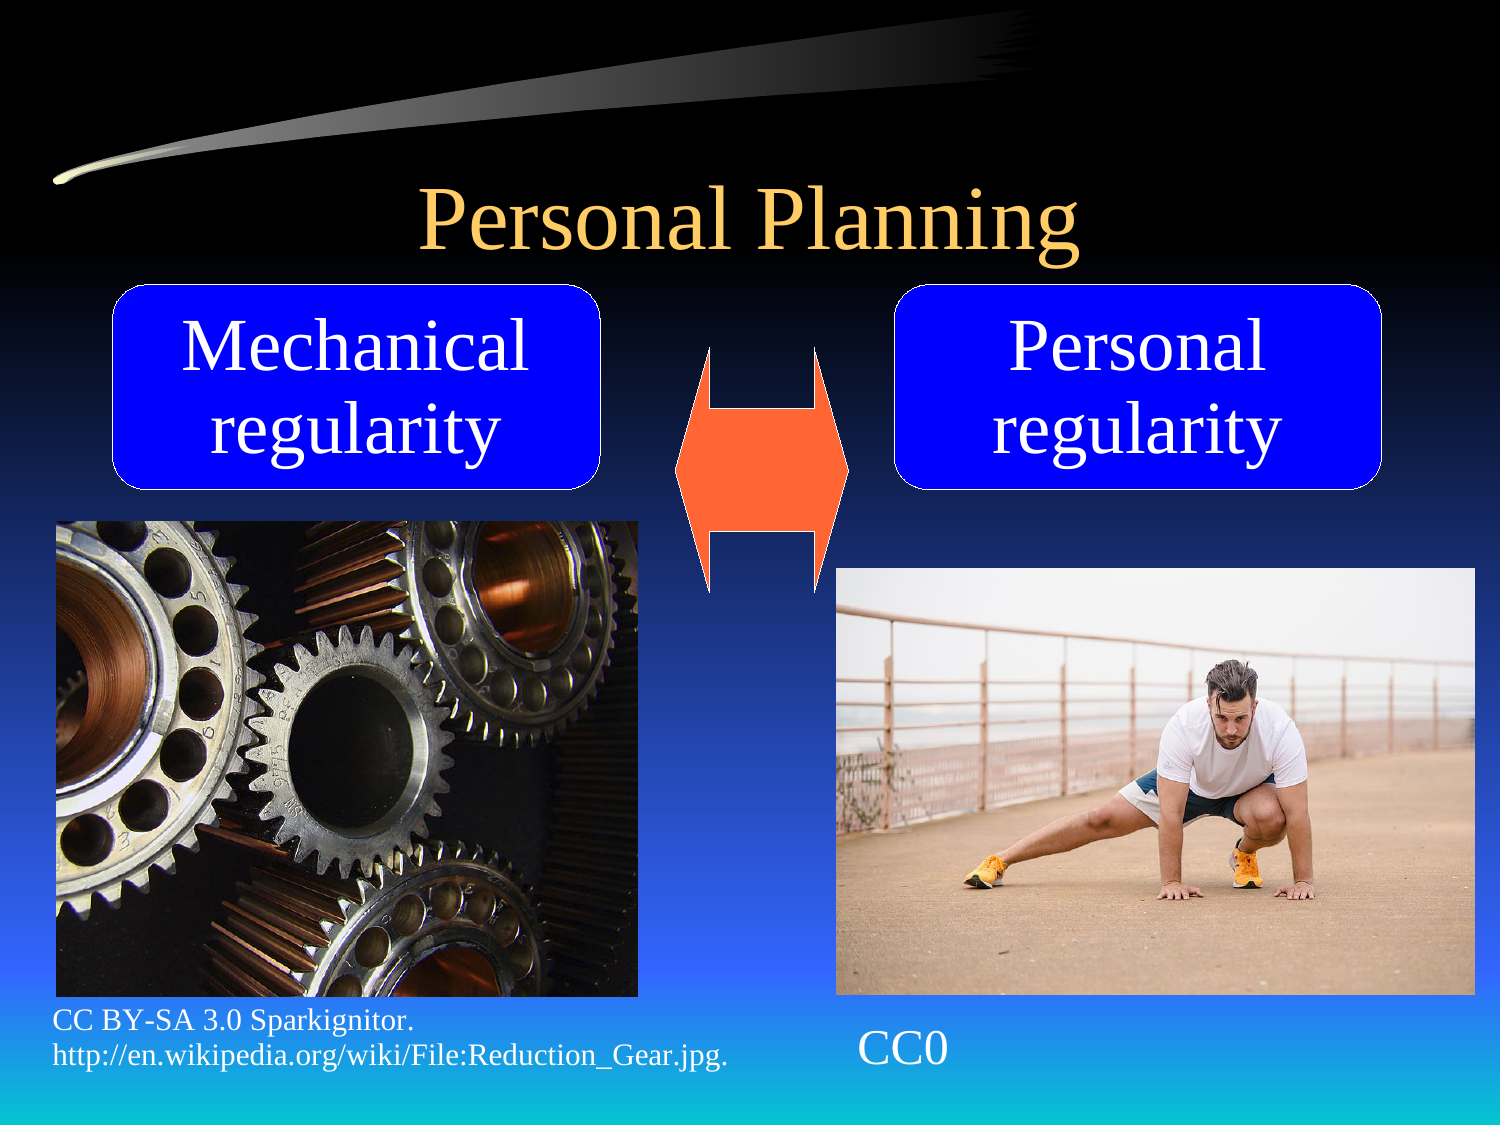

# Personal Planning
Mechanical
regularity
Personal
regularity
CC BY-SA 3.0 Sparkignitor. http://en.wikipedia.org/wiki/File:Reduction_Gear.jpg.
CC0